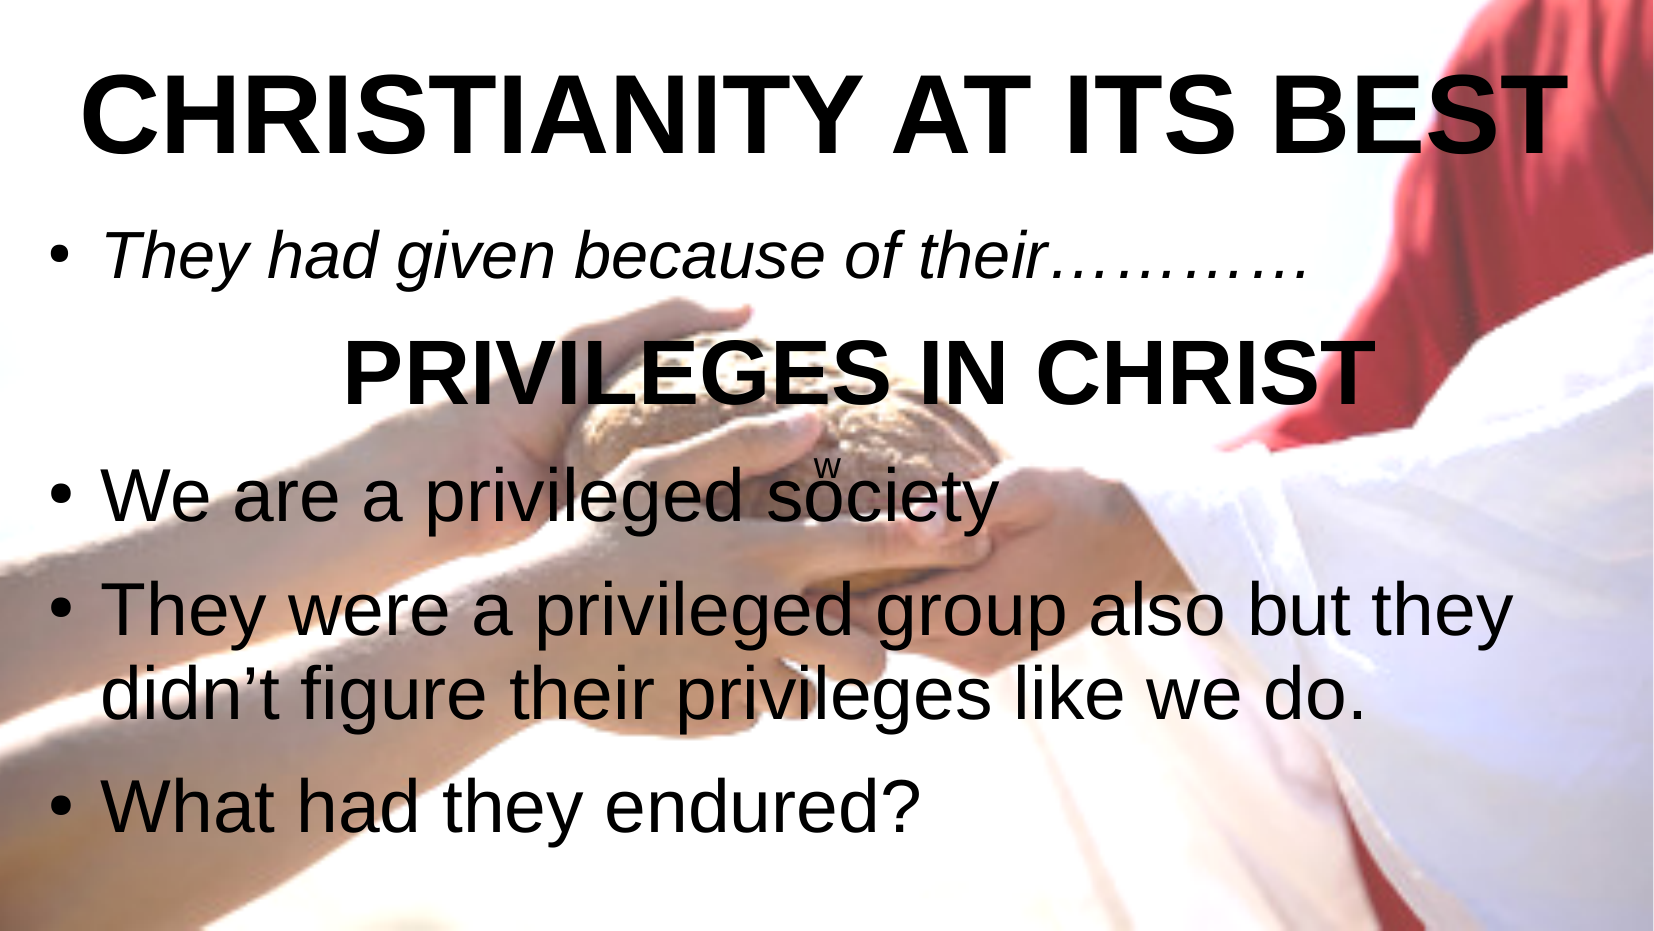

w
# CHRISTIANITY AT ITS BEST
They had given because of their…………
PRIVILEGES IN CHRIST
We are a privileged society
They were a privileged group also but they didn’t figure their privileges like we do.
What had they endured?